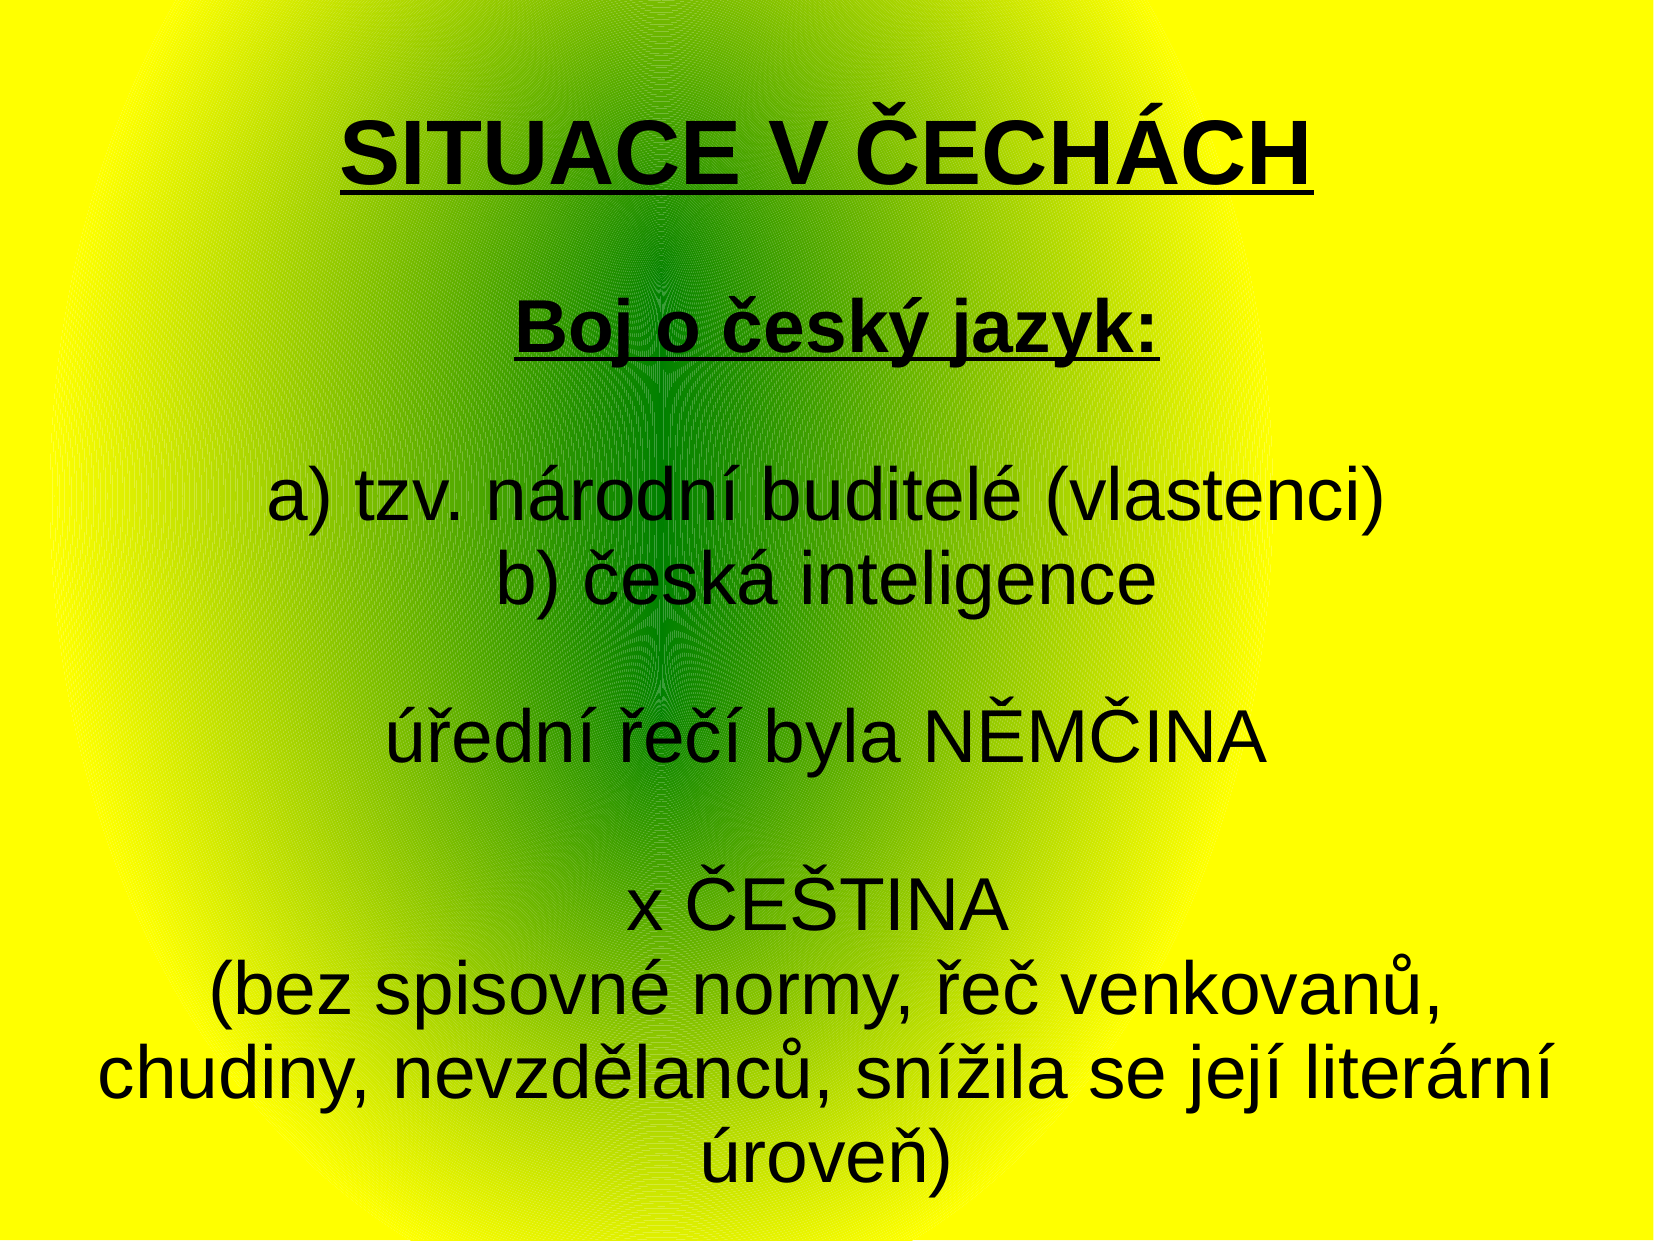

# SITUACE V ČECHÁCH
 Boj o český jazyk:
a) tzv. národní buditelé (vlastenci)
b) česká inteligence
úřední řečí byla NĚMČINA
x ČEŠTINA
(bez spisovné normy, řeč venkovanů, chudiny, nevzdělanců, snížila se její literární úroveň)